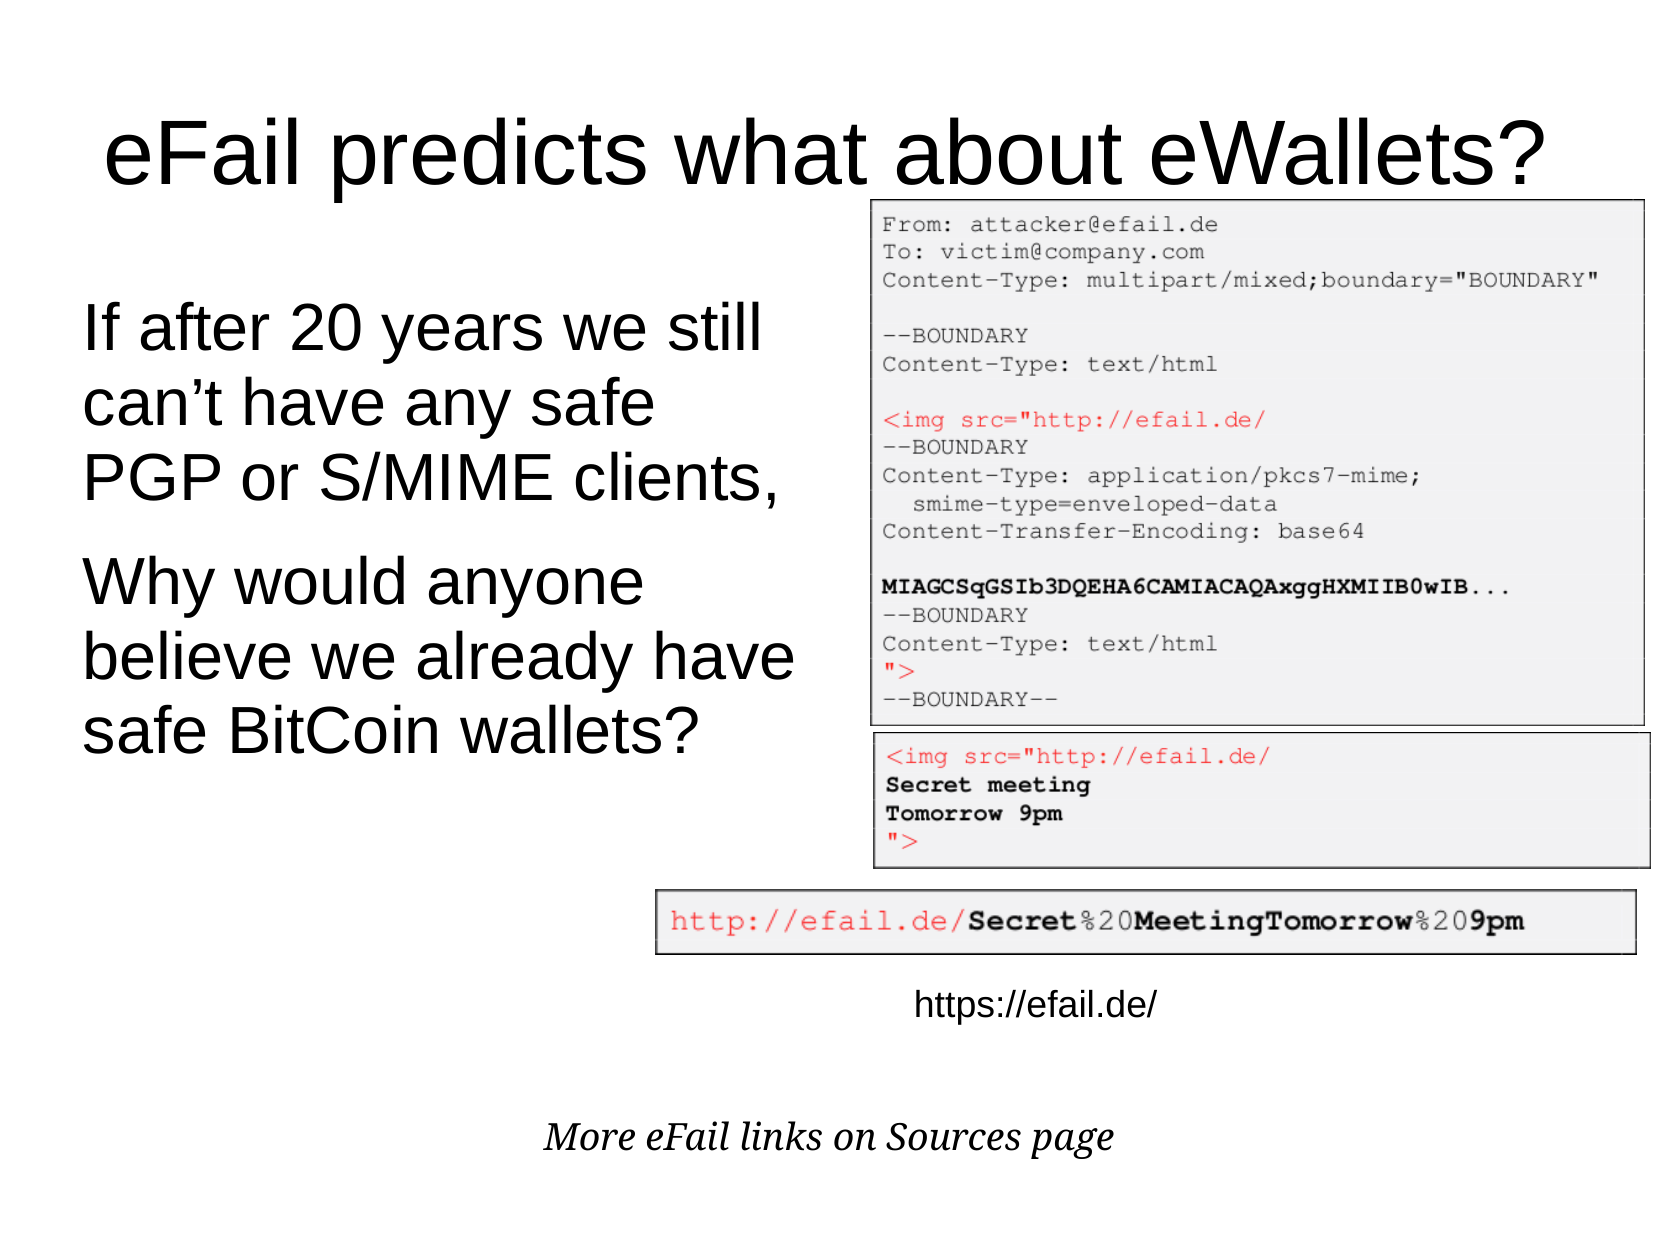

eFail predicts what about eWallets?
# If after 20 years we still can’t have any safe PGP or S/MIME clients,
Why would anyone believe we already have safe BitCoin wallets?
https://efail.de/
More eFail links on Sources page